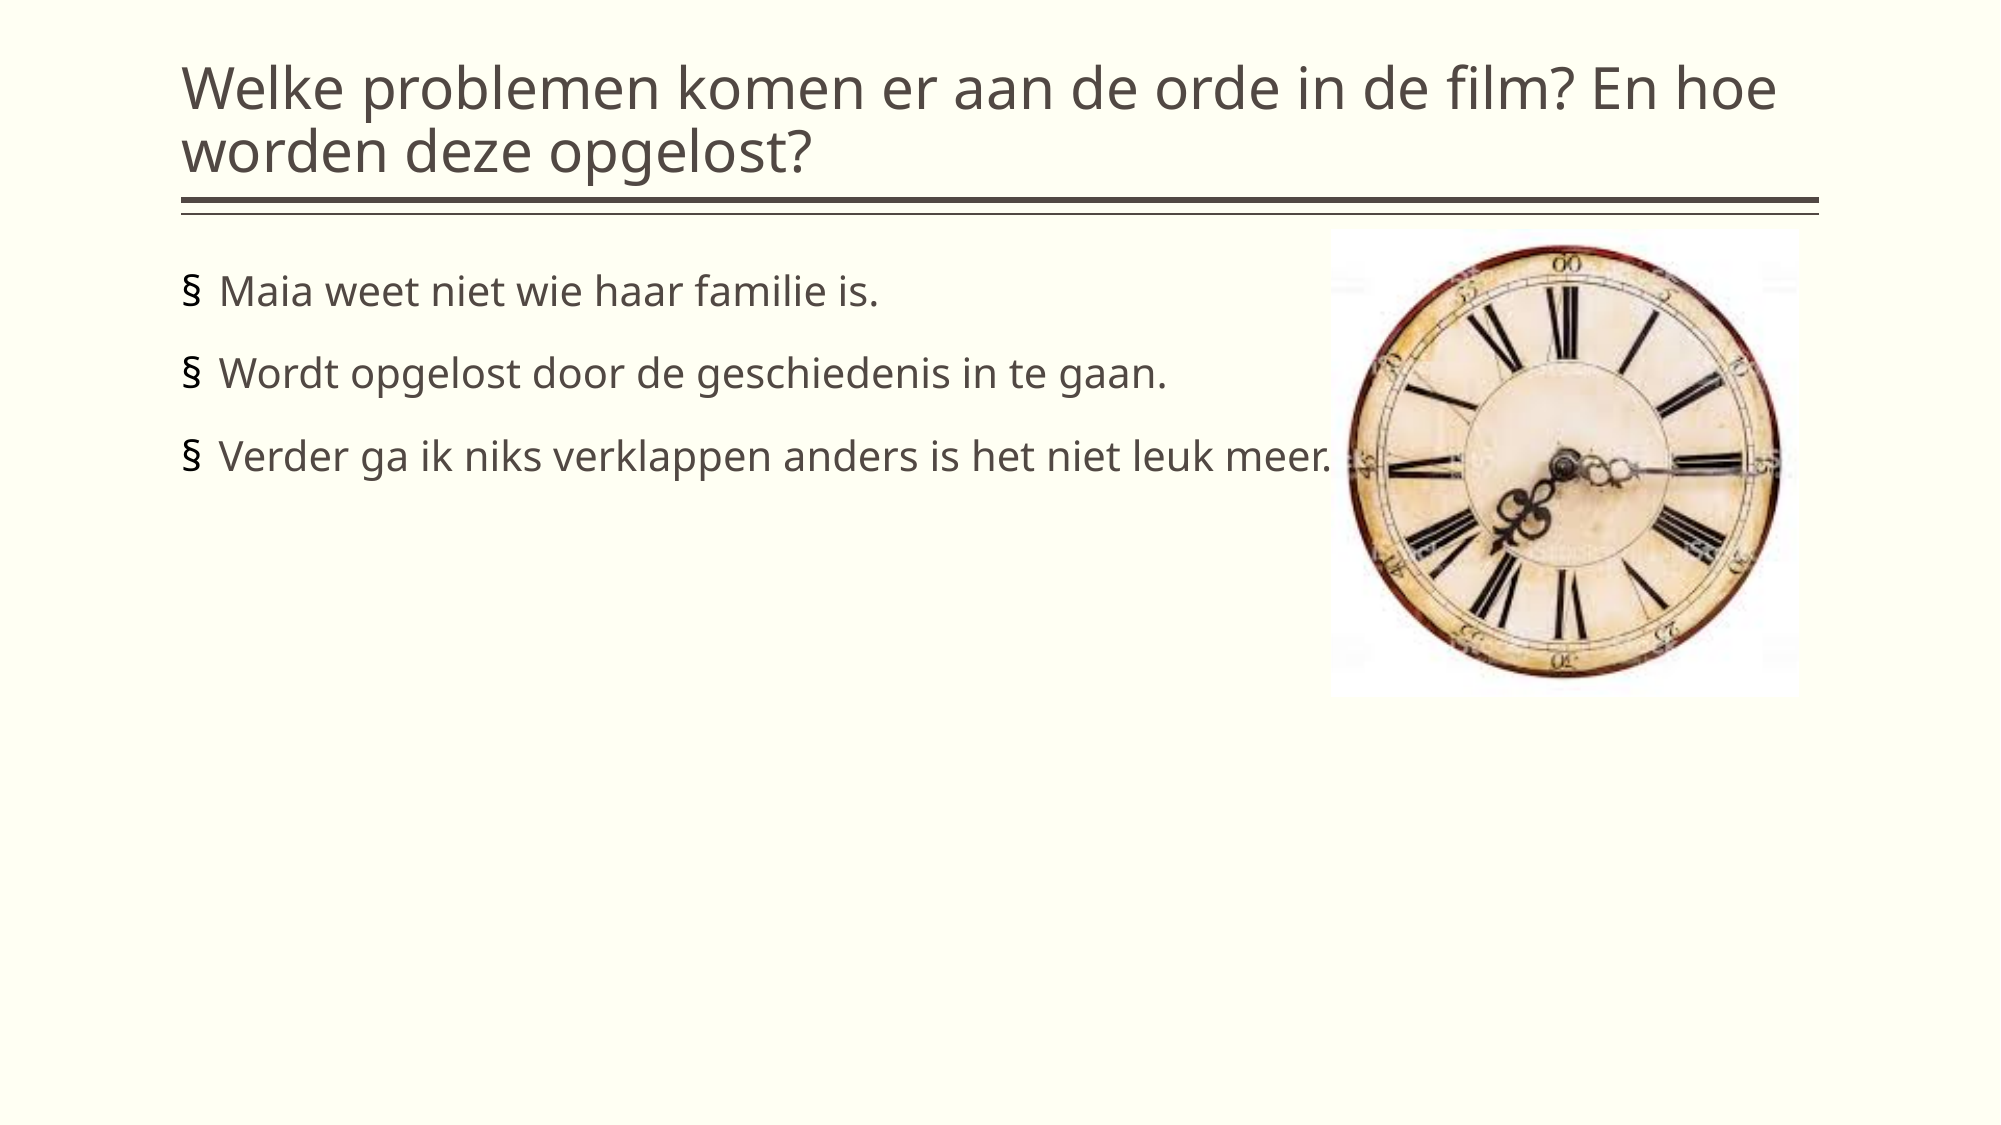

# Welke problemen komen er aan de orde in de film? En hoe worden deze opgelost?
Maia weet niet wie haar familie is.
Wordt opgelost door de geschiedenis in te gaan.
Verder ga ik niks verklappen anders is het niet leuk meer.